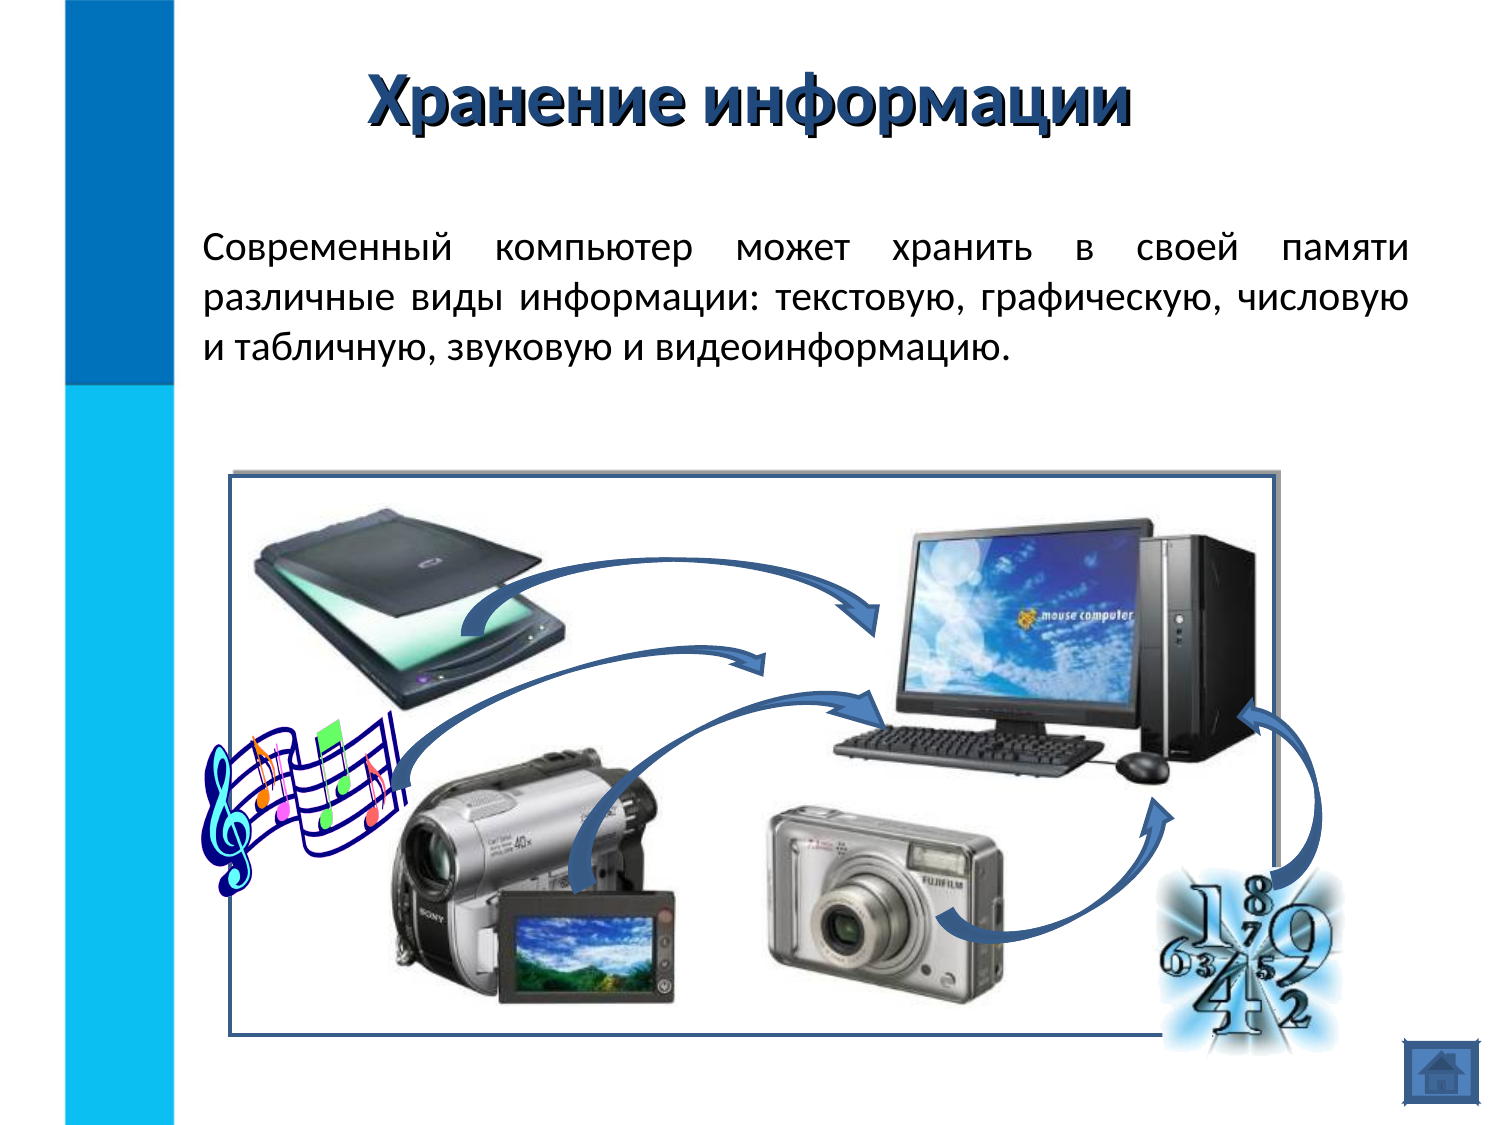

# Хранение информации
Современный компьютер может хранить в своей памяти различные виды информации: текстовую, графическую, числовую и табличную, звуковую и видеоинформацию.